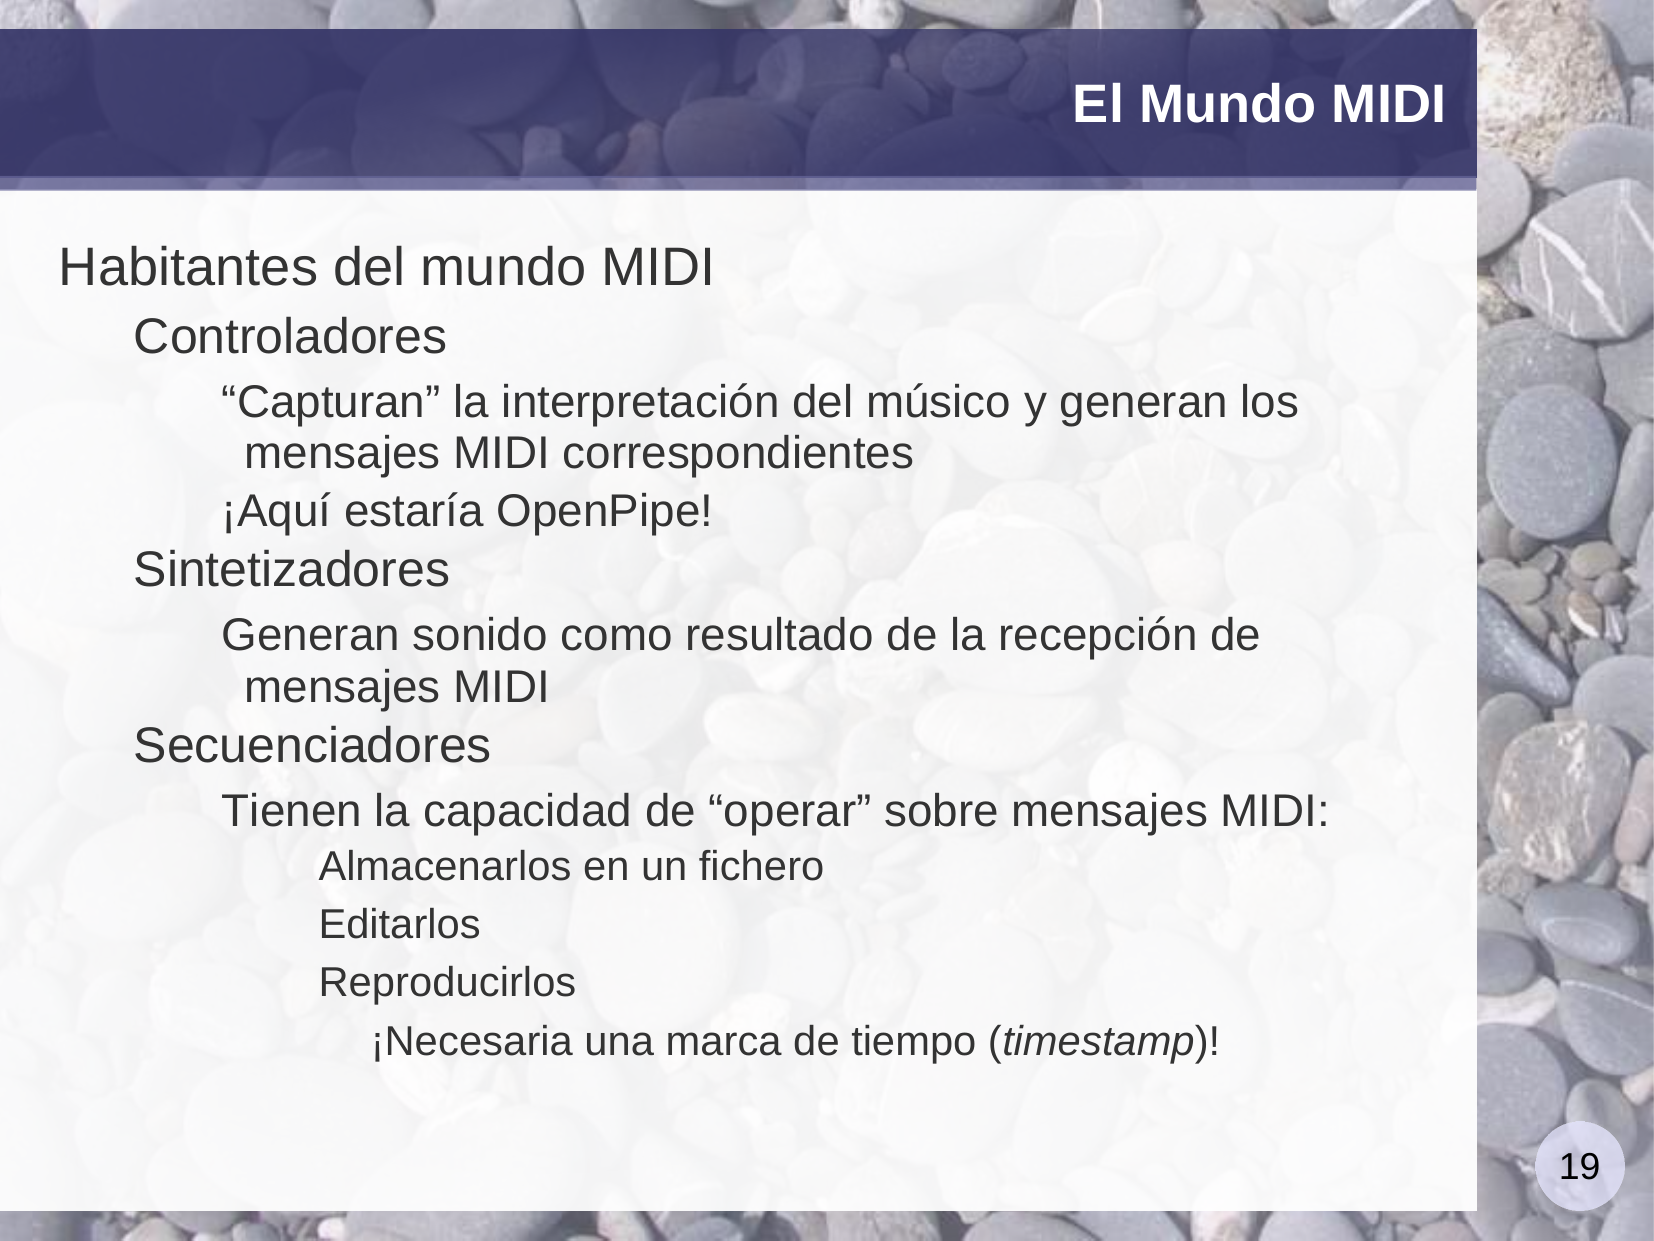

# El Mundo MIDI
Habitantes del mundo MIDI
Controladores
 “Capturan” la interpretación del músico y generan los mensajes MIDI correspondientes
 ¡Aquí estaría OpenPipe!
Sintetizadores
 Generan sonido como resultado de la recepción de mensajes MIDI
Secuenciadores
 Tienen la capacidad de “operar” sobre mensajes MIDI:
 Almacenarlos en un fichero
 Editarlos
 Reproducirlos
 ¡Necesaria una marca de tiempo (timestamp)!